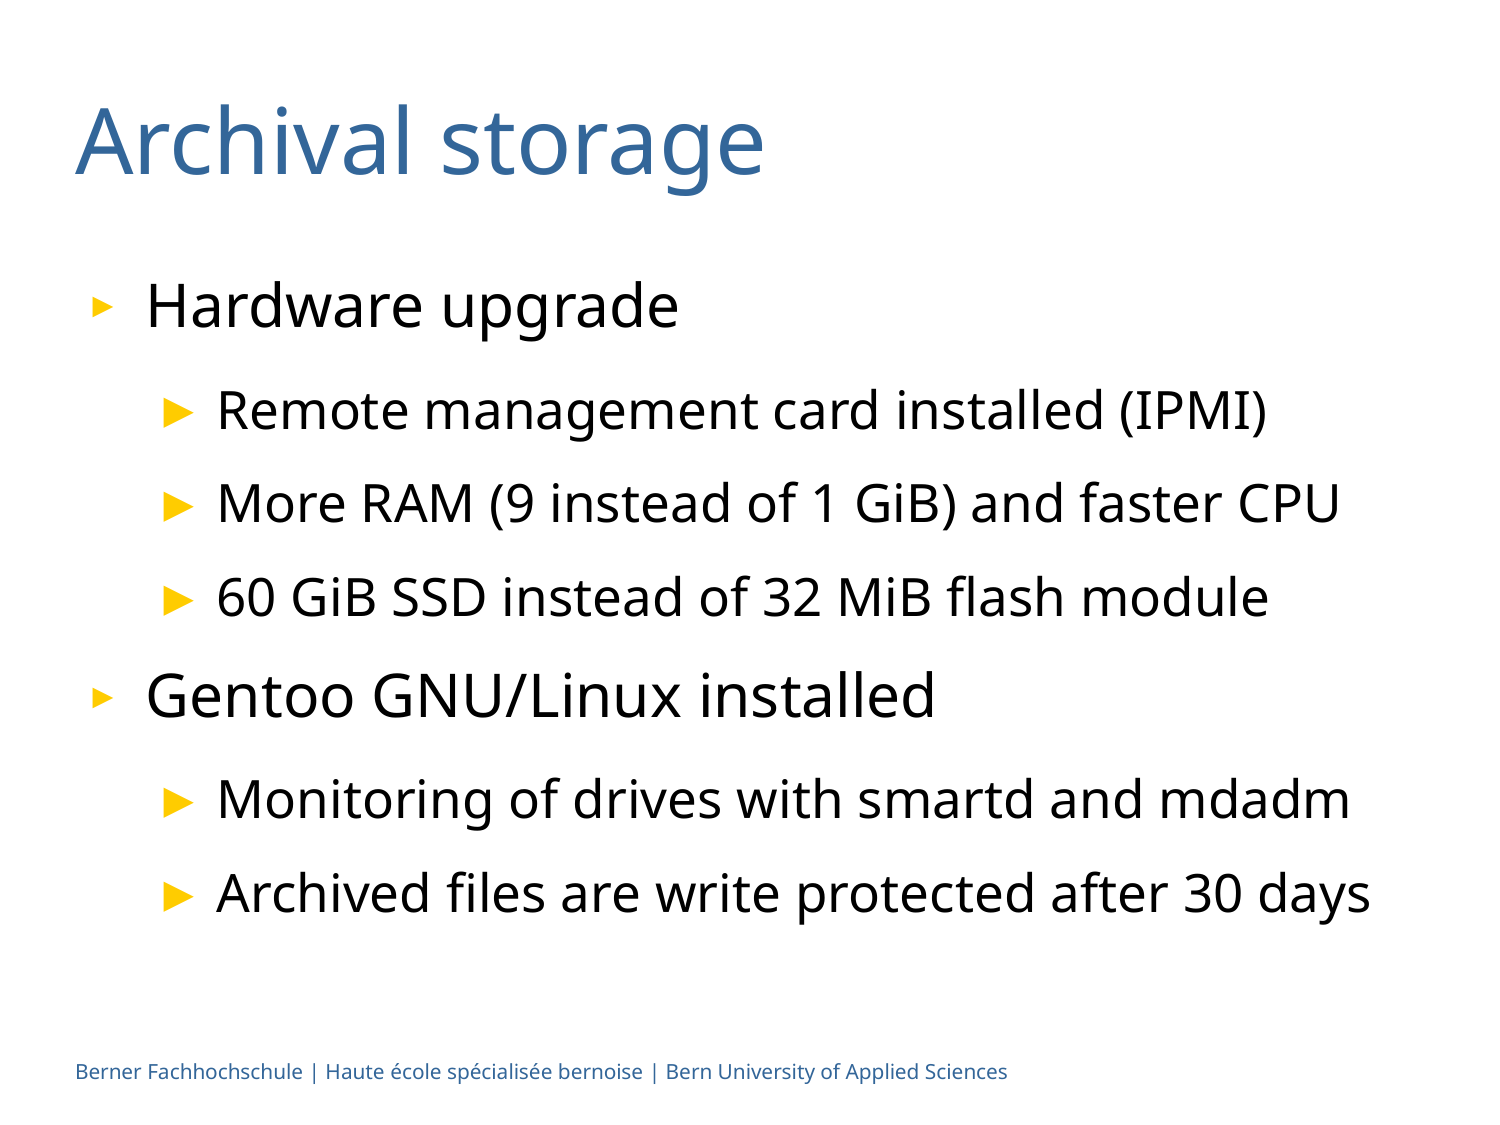

# Archival storage
Hardware upgrade
Remote management card installed (IPMI)
More RAM (9 instead of 1 GiB) and faster CPU
60 GiB SSD instead of 32 MiB flash module
Gentoo GNU/Linux installed
Monitoring of drives with smartd and mdadm
Archived files are write protected after 30 days